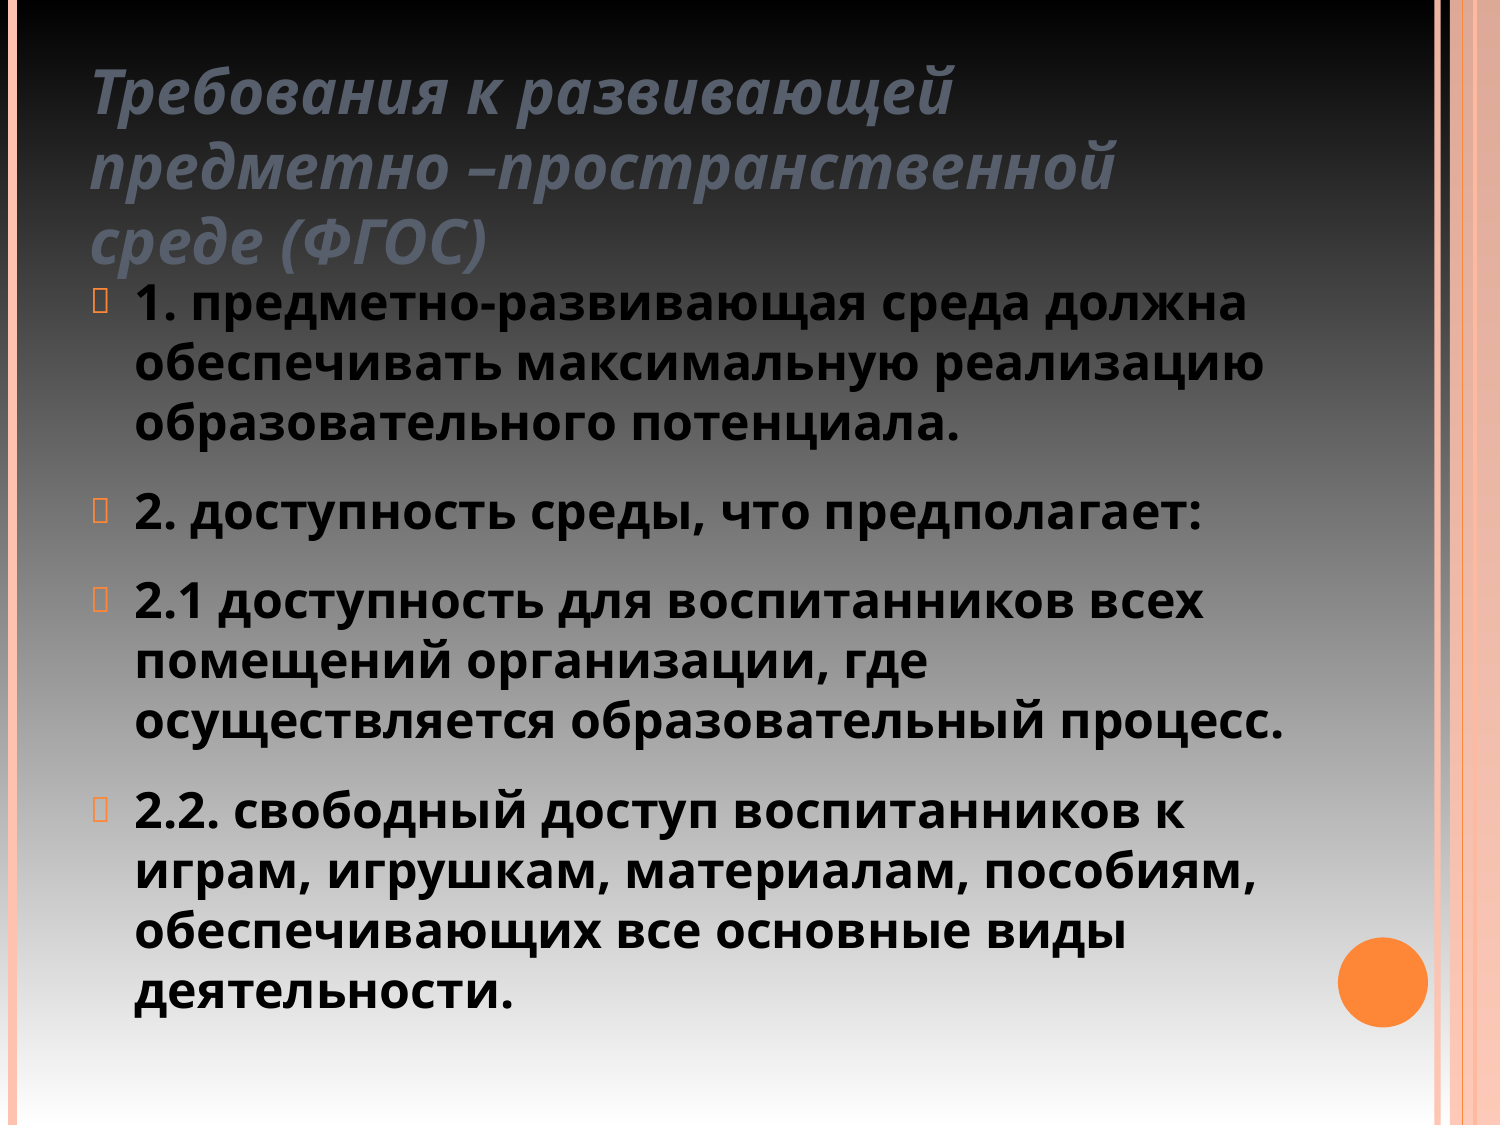

# Требования к развивающей предметно –пространственной среде (ФГОС)
1. предметно-развивающая среда должна обеспечивать максимальную реализацию образовательного потенциала.
2. доступность среды, что предполагает:
2.1 доступность для воспитанников всех помещений организации, где осуществляется образовательный процесс.
2.2. свободный доступ воспитанников к играм, игрушкам, материалам, пособиям, обеспечивающих все основные виды деятельности.